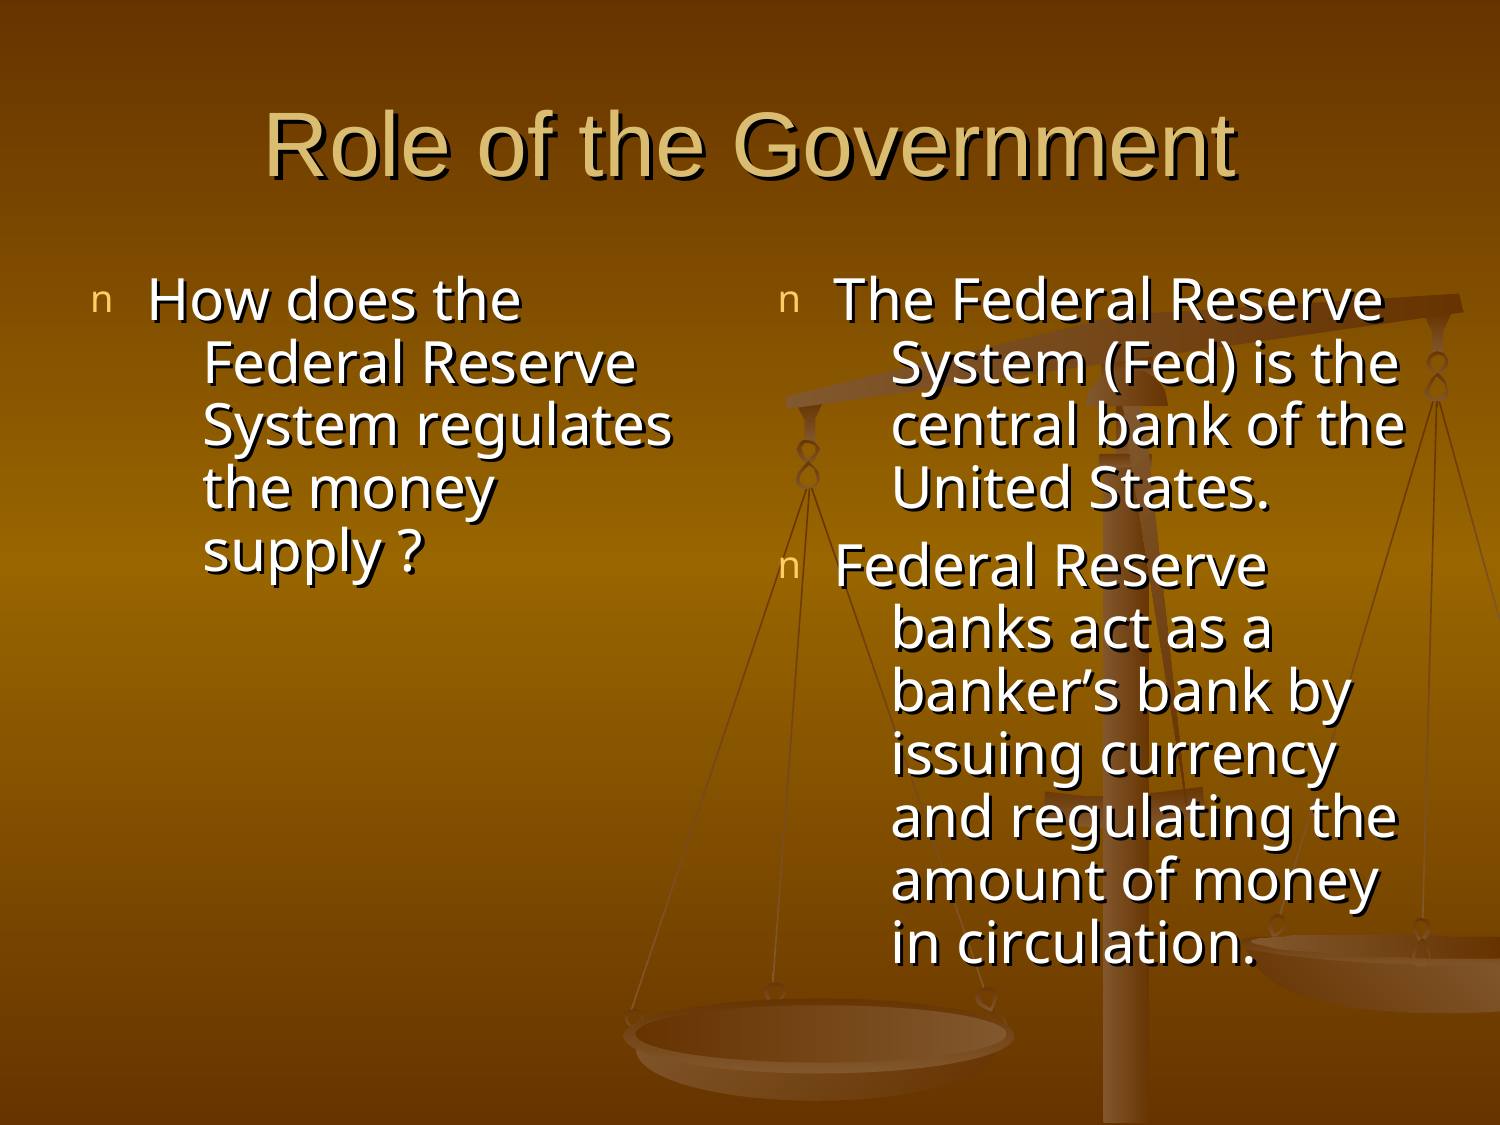

# Role of the Government
How does the Federal Reserve System regulates the money supply ?
The Federal Reserve System (Fed) is the central bank of the United States.
Federal Reserve banks act as a banker’s bank by issuing currency and regulating the amount of money in circulation.